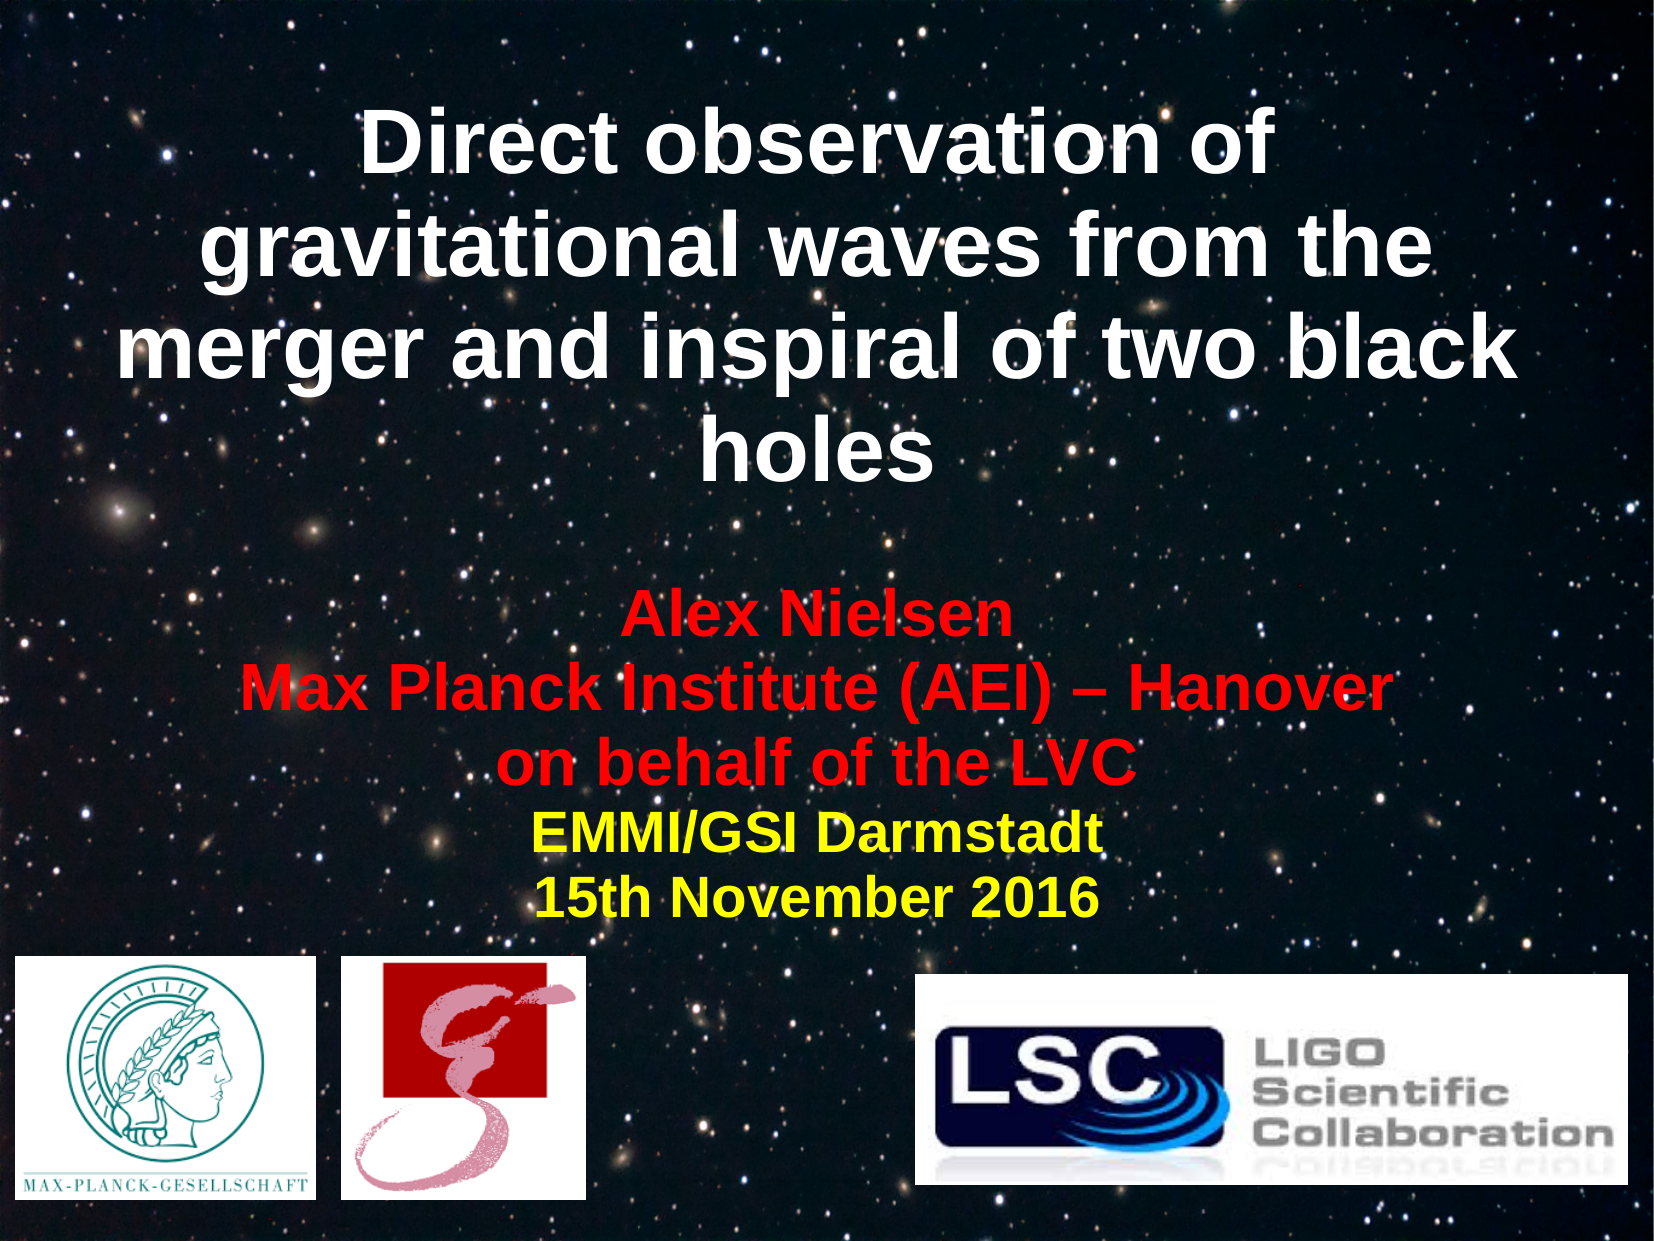

# Direct observation of gravitational waves from the merger and inspiral of two black holes
Alex Nielsen
Max Planck Institute (AEI) – Hanover
on behalf of the LVC
EMMI/GSI Darmstadt
 15th November 2016